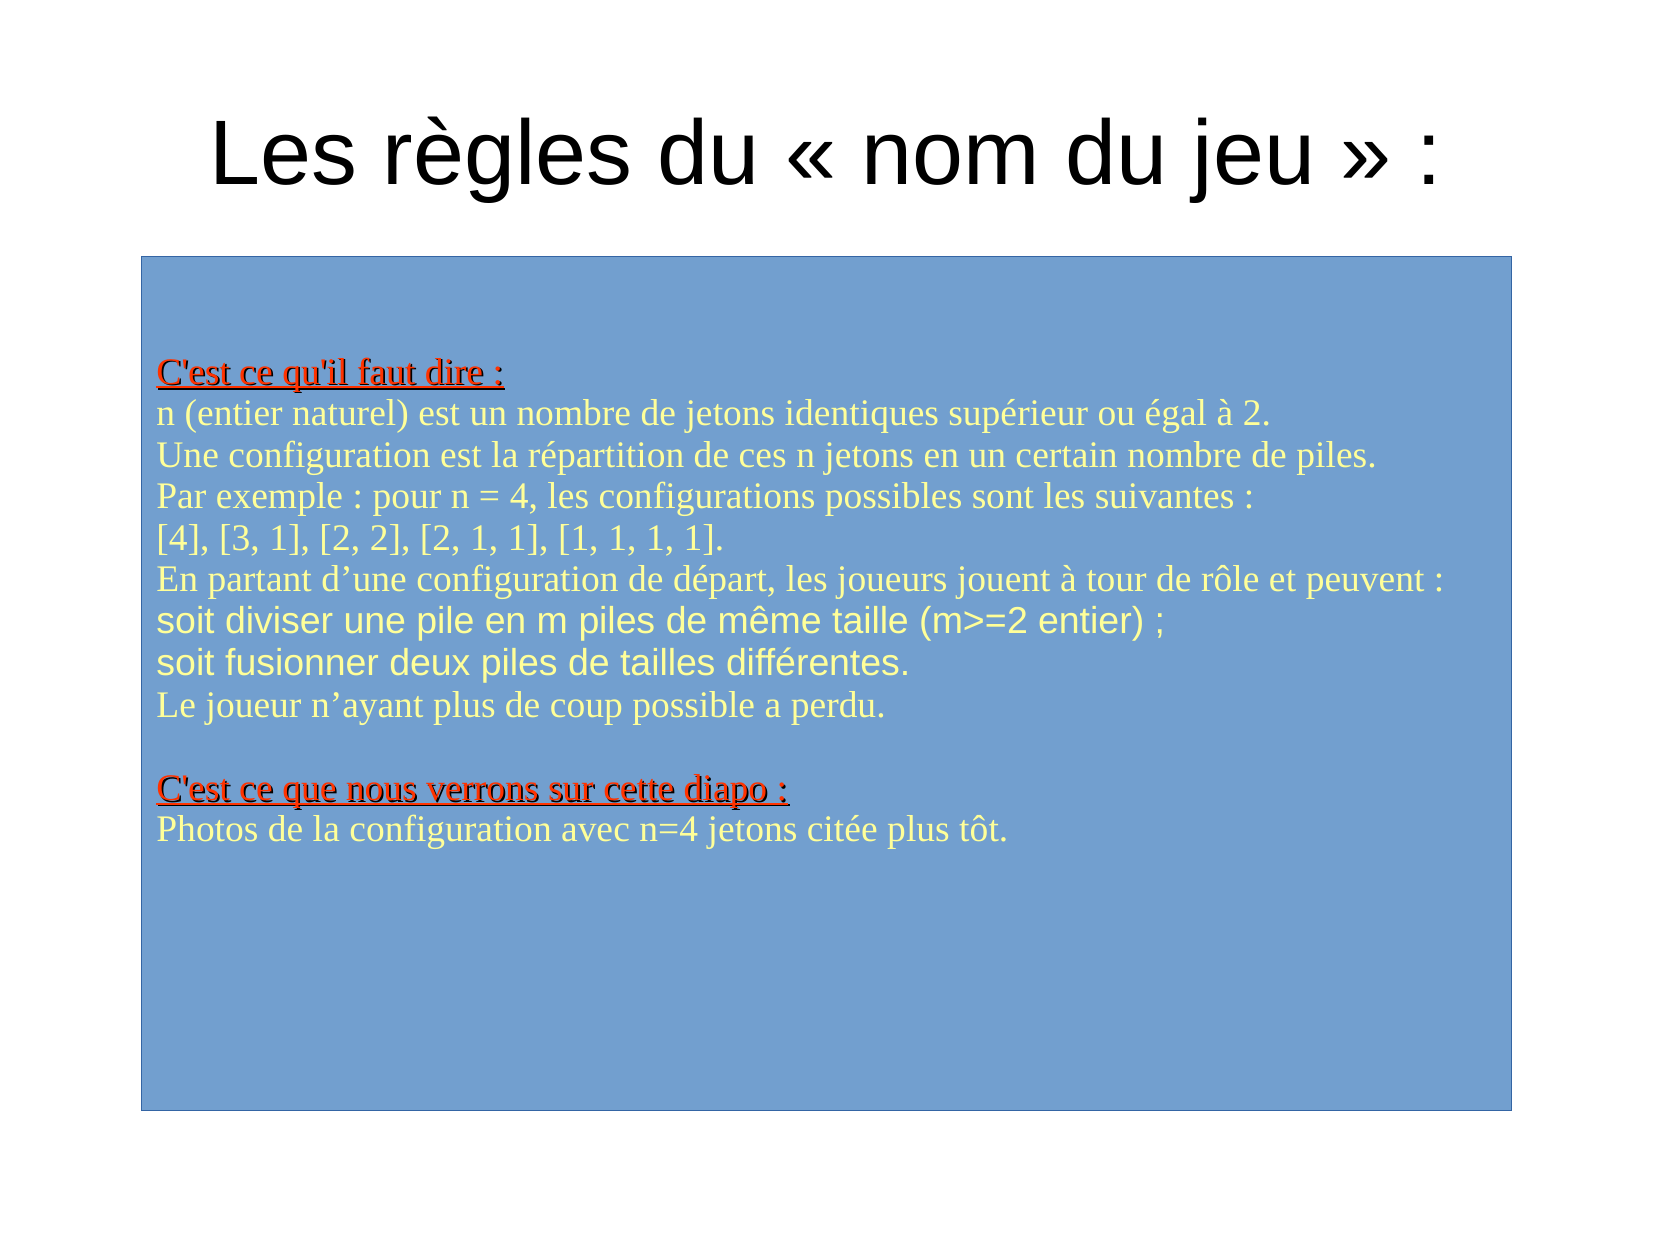

# Les règles du « nom du jeu » :
C'est ce qu'il faut dire :
n (entier naturel) est un nombre de jetons identiques supérieur ou égal à 2.
Une configuration est la répartition de ces n jetons en un certain nombre de piles.
Par exemple : pour n = 4, les configurations possibles sont les suivantes :
[4], [3, 1], [2, 2], [2, 1, 1], [1, 1, 1, 1].
En partant d’une configuration de départ, les joueurs jouent à tour de rôle et peuvent :
soit diviser une pile en m piles de même taille (m>=2 entier) ;
soit fusionner deux piles de tailles différentes.
Le joueur n’ayant plus de coup possible a perdu.
C'est ce que nous verrons sur cette diapo :
Photos de la configuration avec n=4 jetons citée plus tôt.